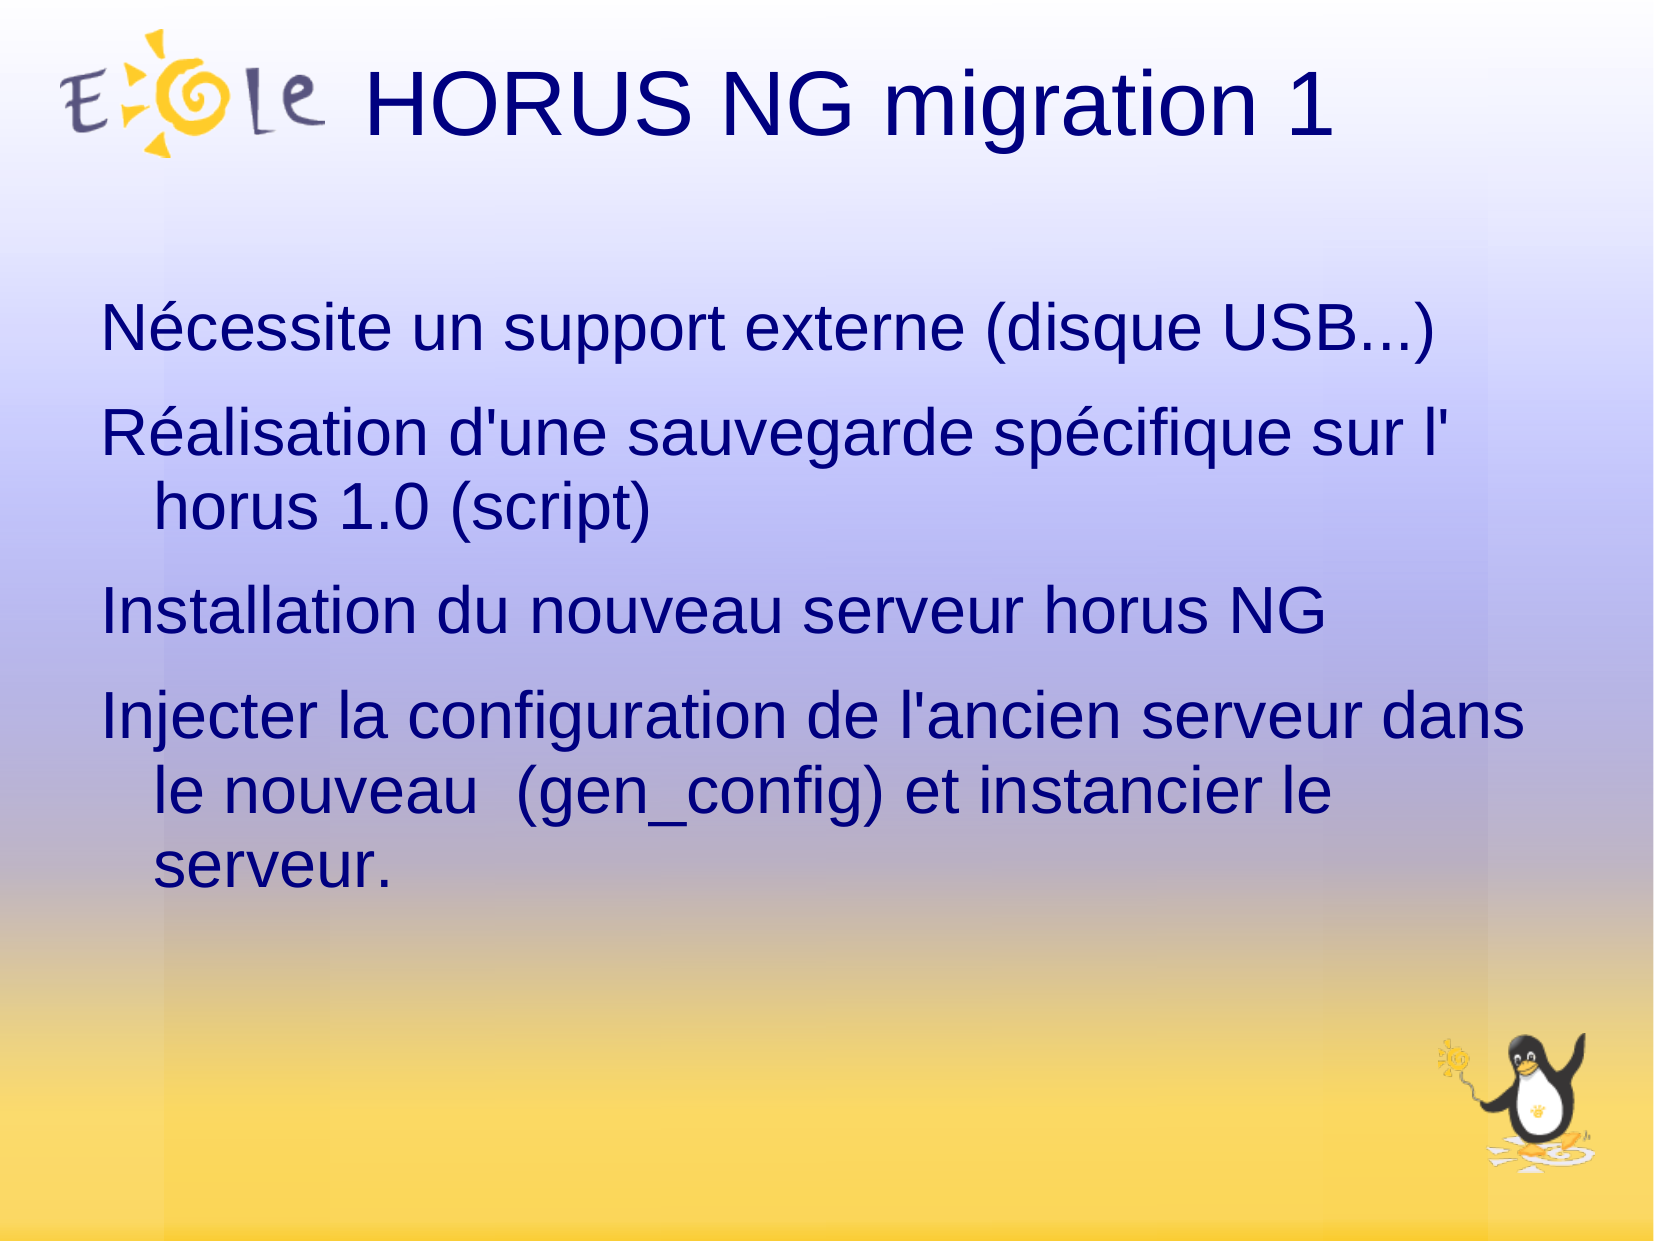

# HORUS NG migration 1
Nécessite un support externe (disque USB...)
Réalisation d'une sauvegarde spécifique sur l' horus 1.0 (script)
Installation du nouveau serveur horus NG
Injecter la configuration de l'ancien serveur dans le nouveau (gen_config) et instancier le serveur.